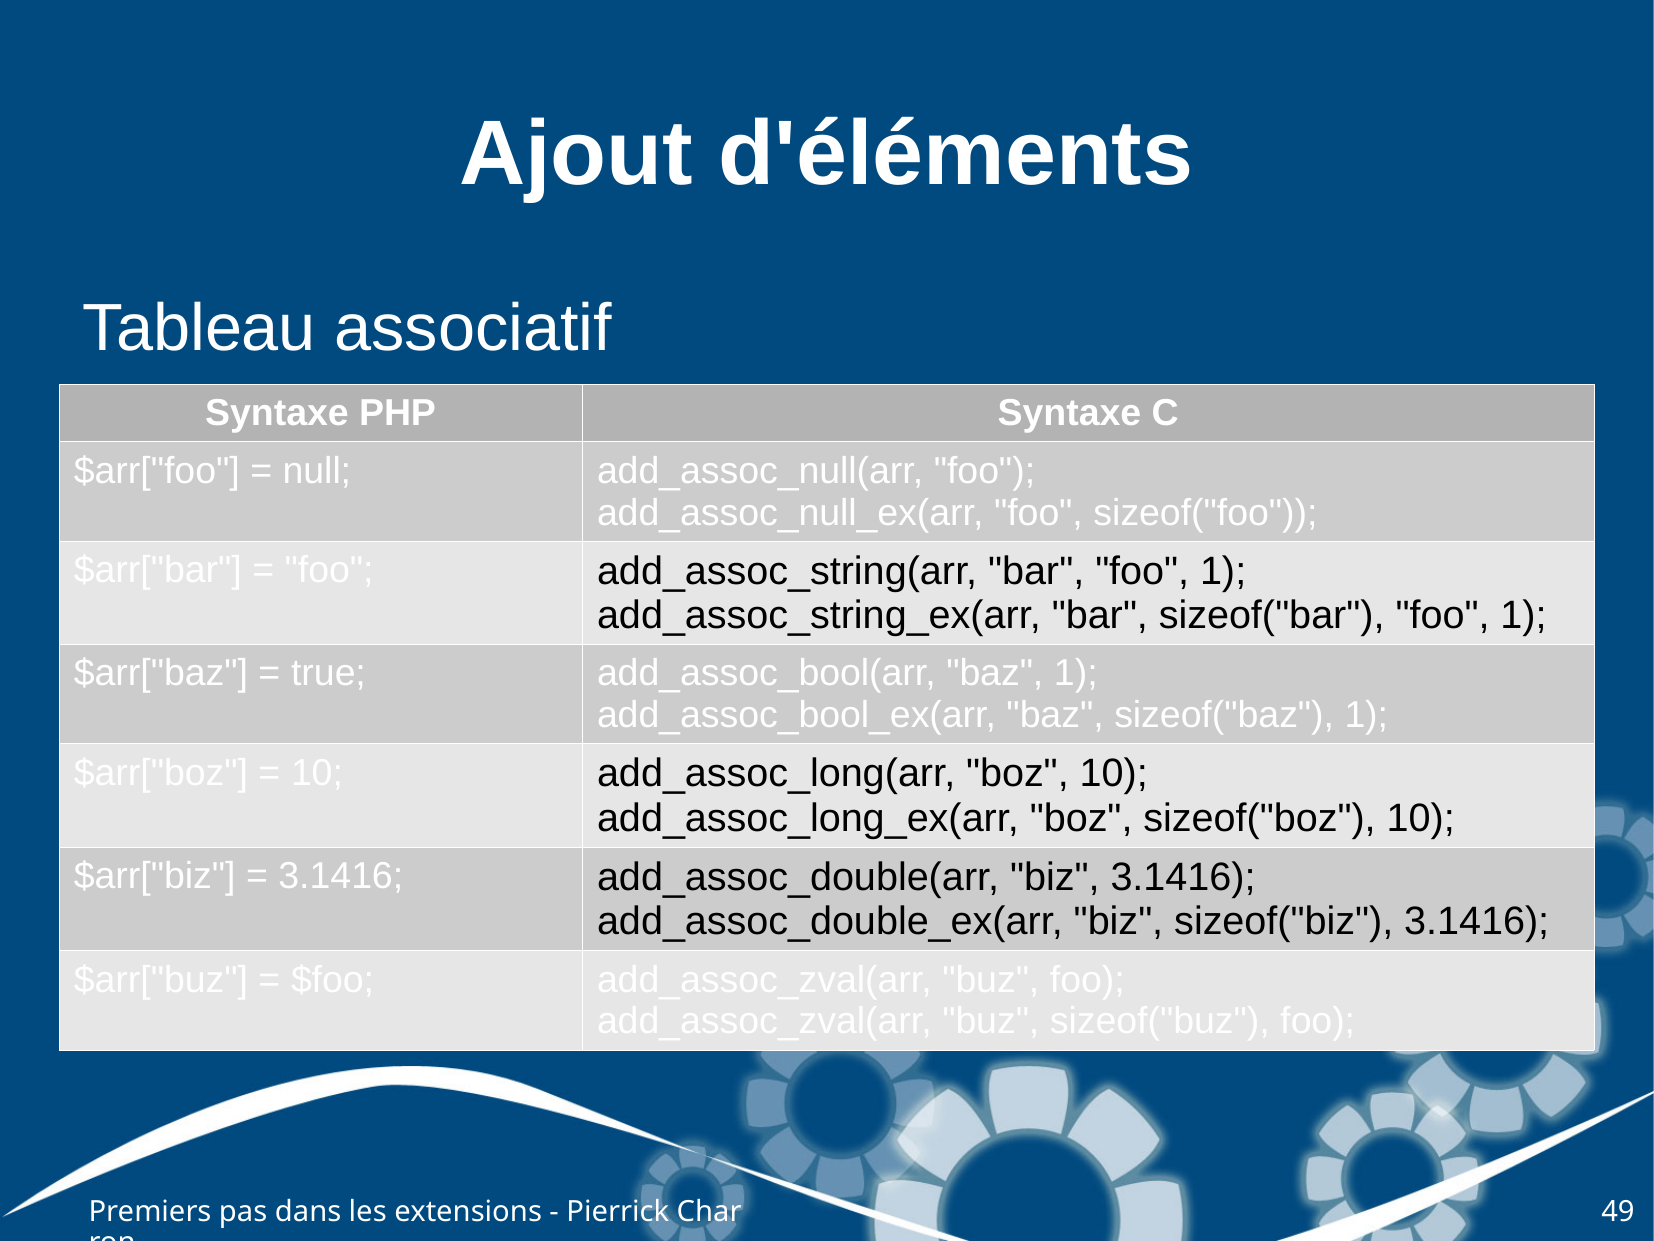

# Ajout d'éléments
Tableau associatif
| Syntaxe PHP | Syntaxe C |
| --- | --- |
| $arr["foo"] = null; | add\_assoc\_null(arr, "foo"); add\_assoc\_null\_ex(arr, "foo", sizeof("foo")); |
| $arr["bar"] = "foo"; | add\_assoc\_string(arr, "bar", "foo", 1); add\_assoc\_string\_ex(arr, "bar", sizeof("bar"), "foo", 1); |
| $arr["baz"] = true; | add\_assoc\_bool(arr, "baz", 1); add\_assoc\_bool\_ex(arr, "baz", sizeof("baz"), 1); |
| $arr["boz"] = 10; | add\_assoc\_long(arr, "boz", 10); add\_assoc\_long\_ex(arr, "boz", sizeof("boz"), 10); |
| $arr["biz"] = 3.1416; | add\_assoc\_double(arr, "biz", 3.1416); add\_assoc\_double\_ex(arr, "biz", sizeof("biz"), 3.1416); |
| $arr["buz"] = $foo; | add\_assoc\_zval(arr, "buz", foo); add\_assoc\_zval(arr, "buz", sizeof("buz"), foo); |
Premiers pas dans les extensions - Pierrick Charron
49